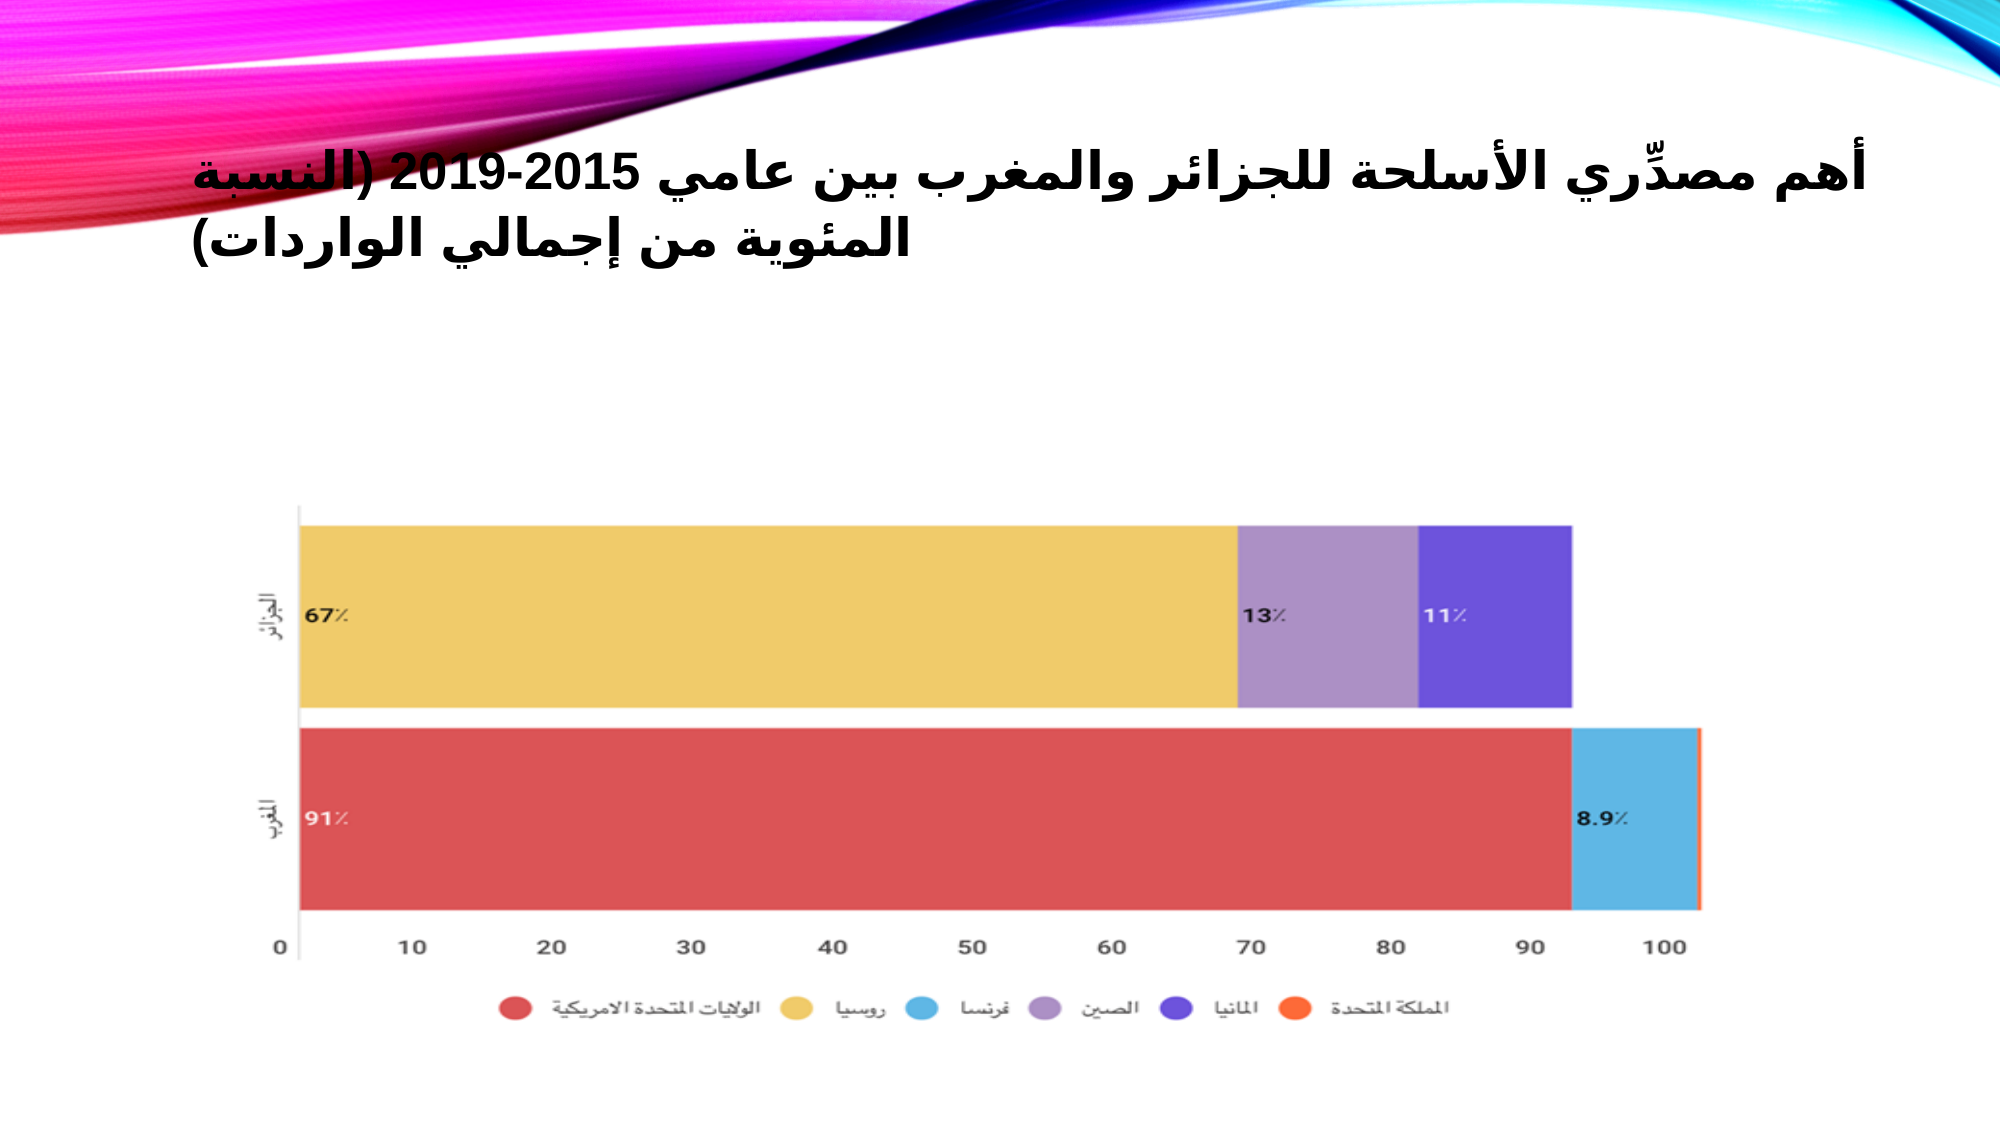

# أهم مصدِّري الأسلحة للجزائر والمغرب بين عامي 2015-2019 (النسبة المئوية من إجمالي الواردات)